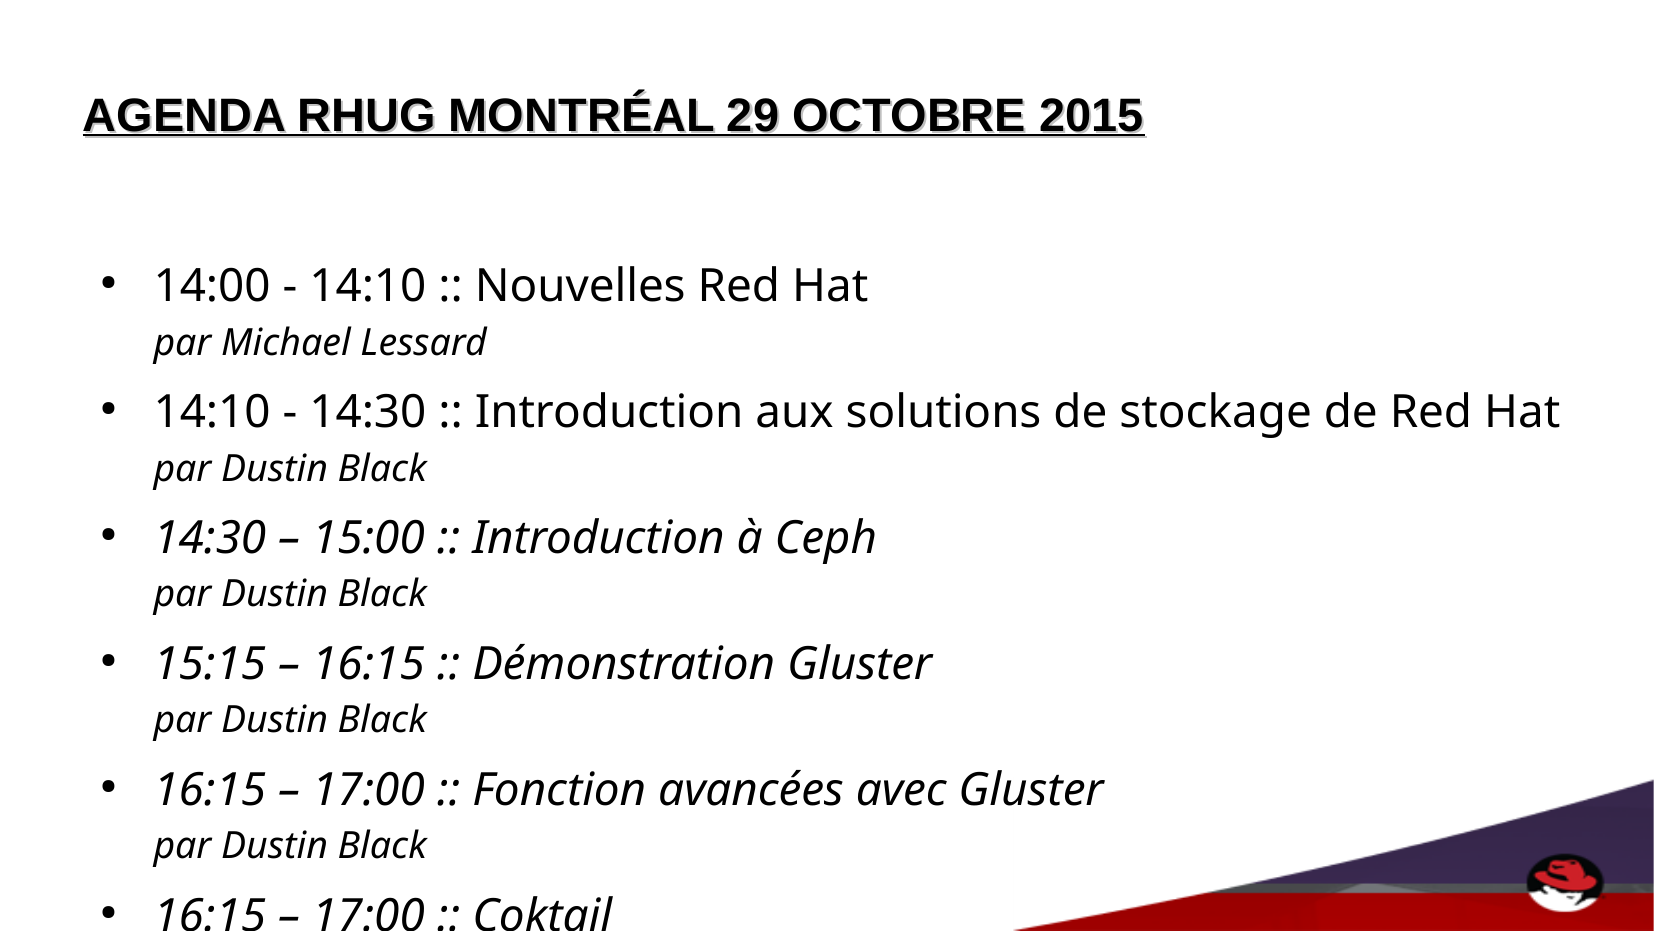

# AGENDA RHUG MONTRÉAL 29 OCTOBRE 2015
14:00 - 14:10 :: Nouvelles Red Hat
par Michael Lessard
14:10 - 14:30 :: Introduction aux solutions de stockage de Red Hat
par Dustin Black
14:30 – 15:00 :: Introduction à Ceph
par Dustin Black
15:15 – 16:15 :: Démonstration Gluster
par Dustin Black
16:15 – 17:00 :: Fonction avancées avec Gluster
par Dustin Black
16:15 – 17:00 :: Coktail